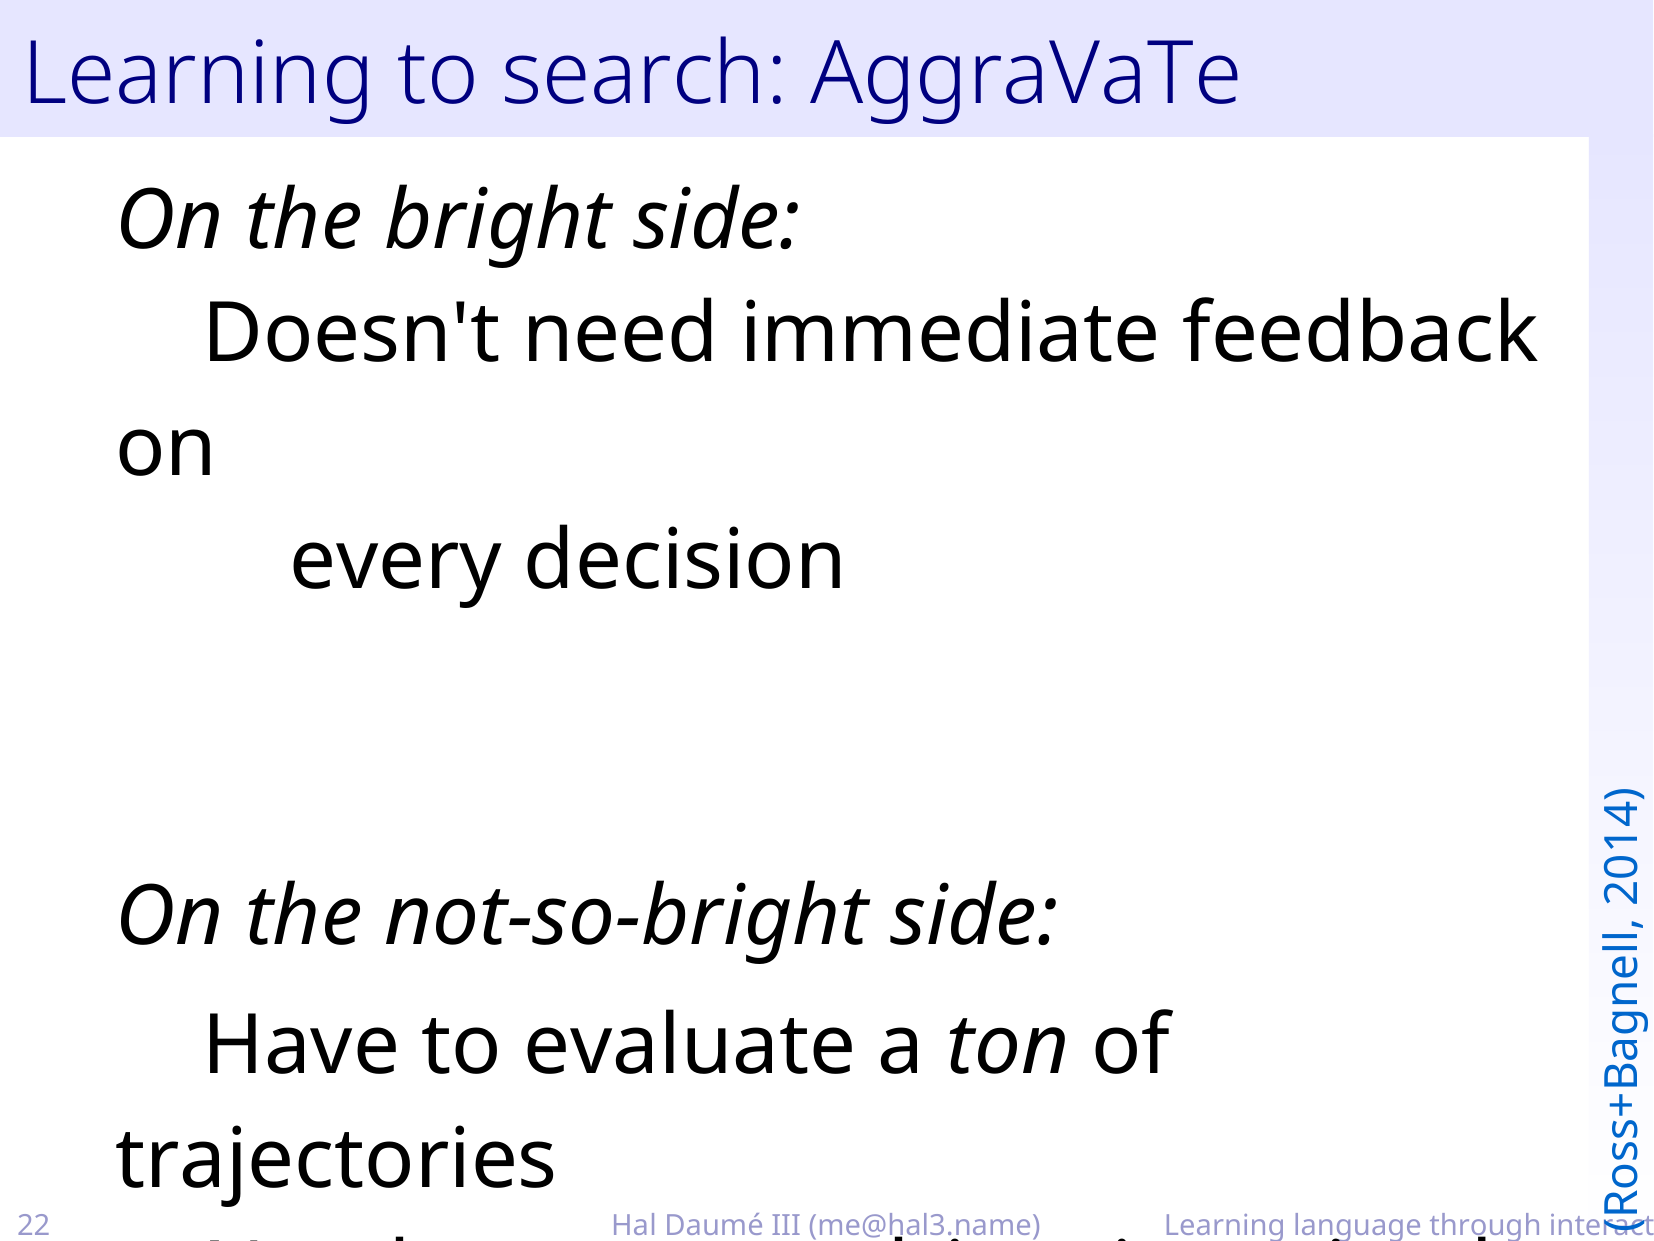

# Learning to search: AggraVaTe
On the bright side:
 Doesn't need immediate feedback on
 every decision
On the not-so-bright side:
 Have to evaluate a ton of trajectories
 Need to assume driver is optimal
(Ross+Bagnell, 2014)